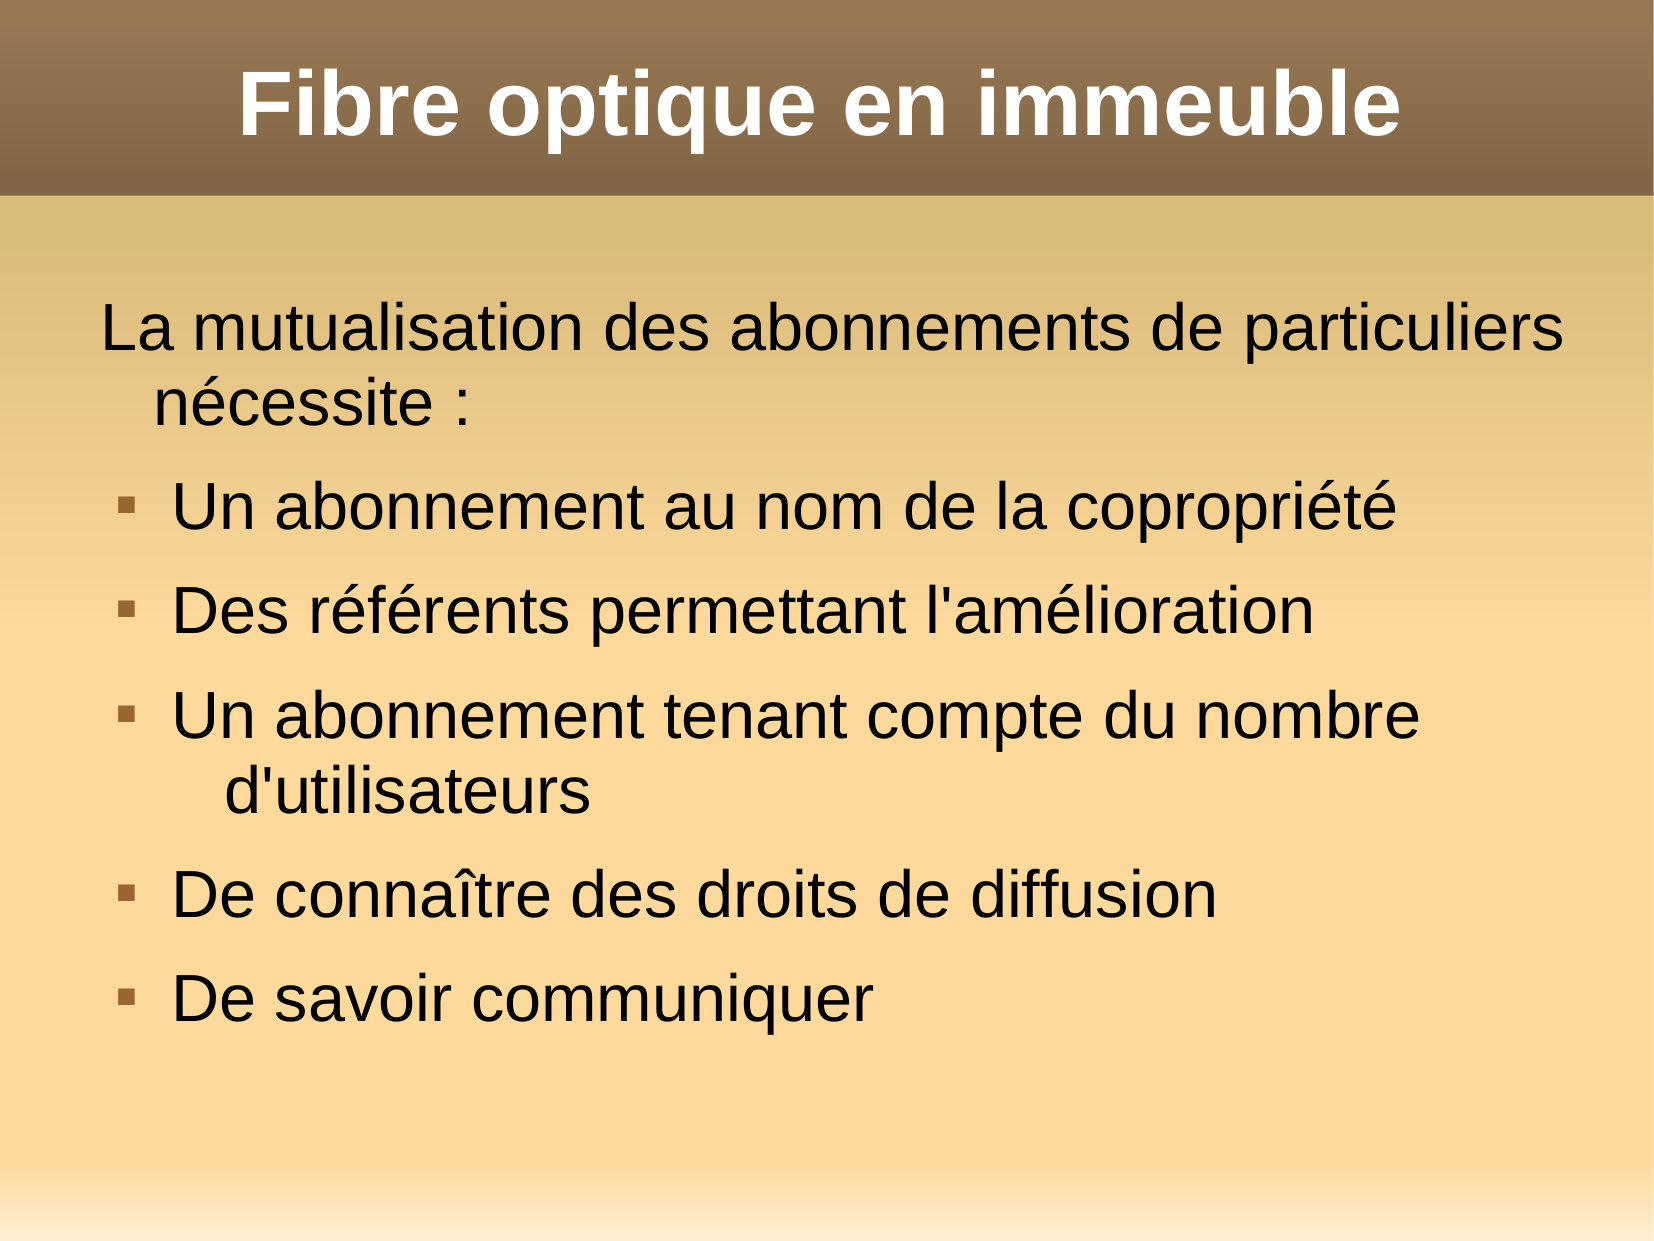

# Fibre optique en immeuble
La mutualisation des abonnements de particuliers nécessite :
Un abonnement au nom de la copropriété
Des référents permettant l'amélioration
Un abonnement tenant compte du nombre d'utilisateurs
De connaître des droits de diffusion
De savoir communiquer